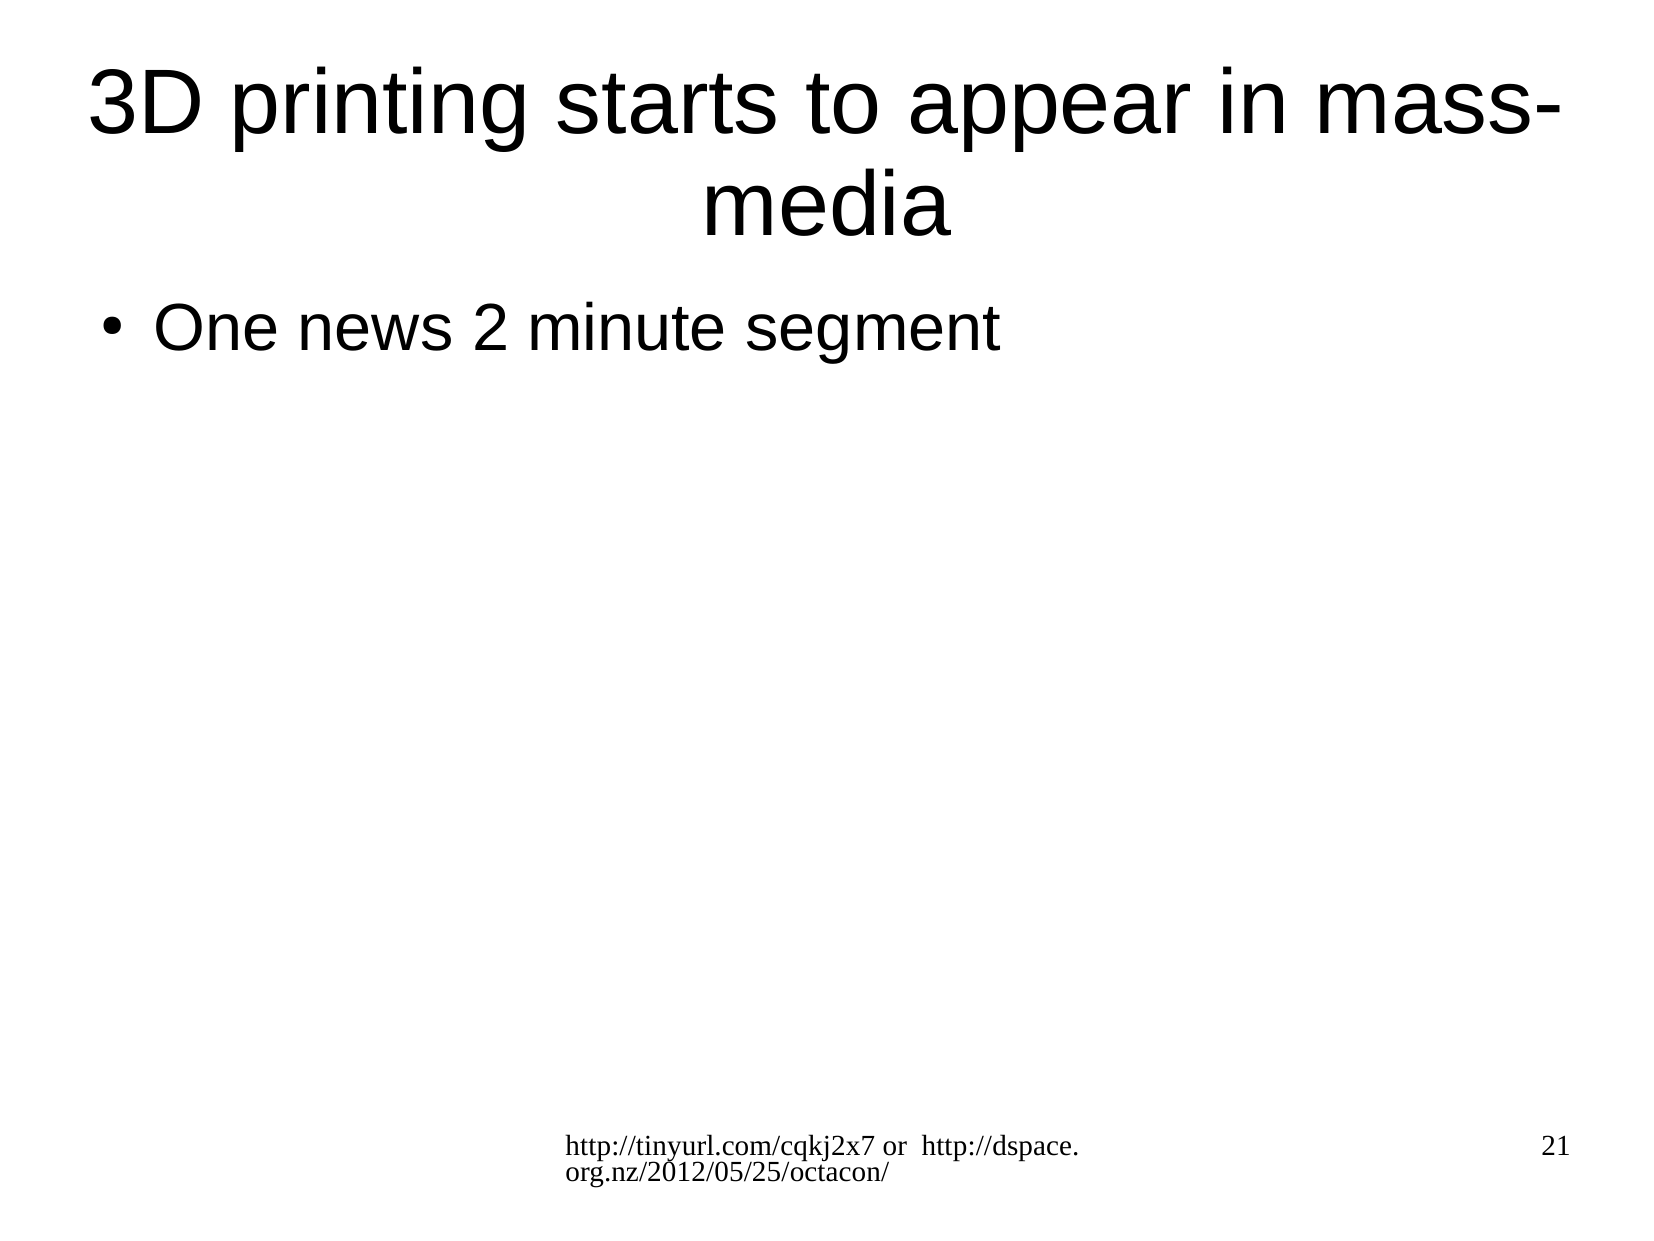

# 3D printing starts to appear in mass-media
One news 2 minute segment
http://tinyurl.com/cqkj2x7 or http://dspace.org.nz/2012/05/25/octacon/
21